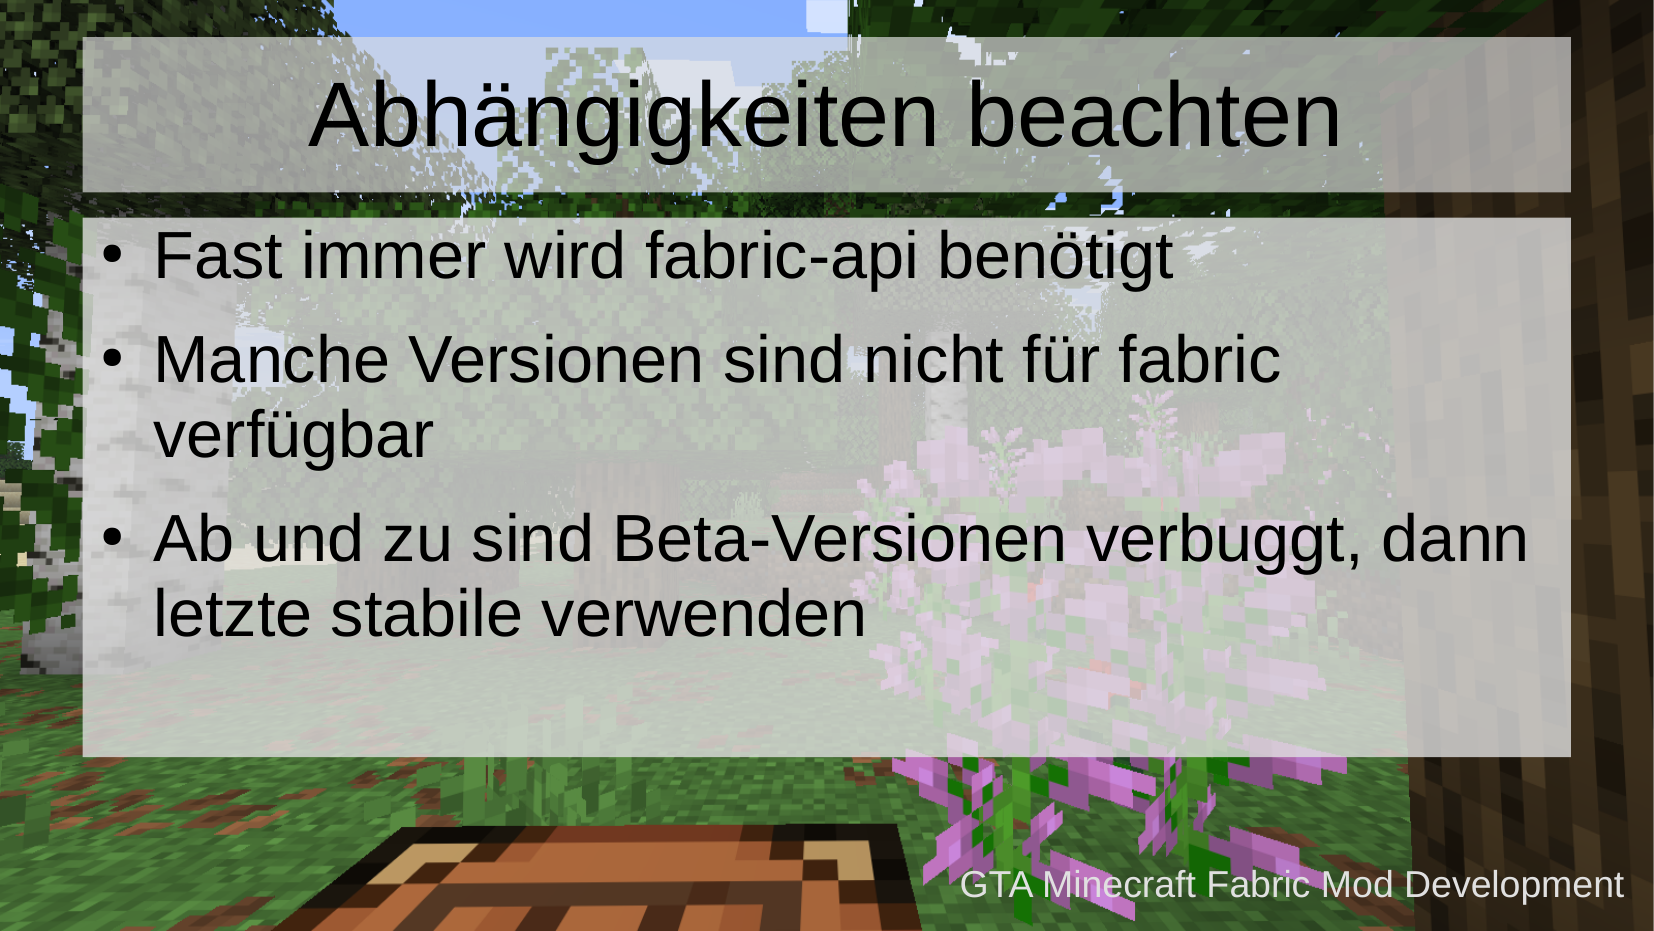

# Abhängigkeiten beachten
Fast immer wird fabric-api benötigt
Manche Versionen sind nicht für fabric verfügbar
Ab und zu sind Beta-Versionen verbuggt, dann letzte stabile verwenden